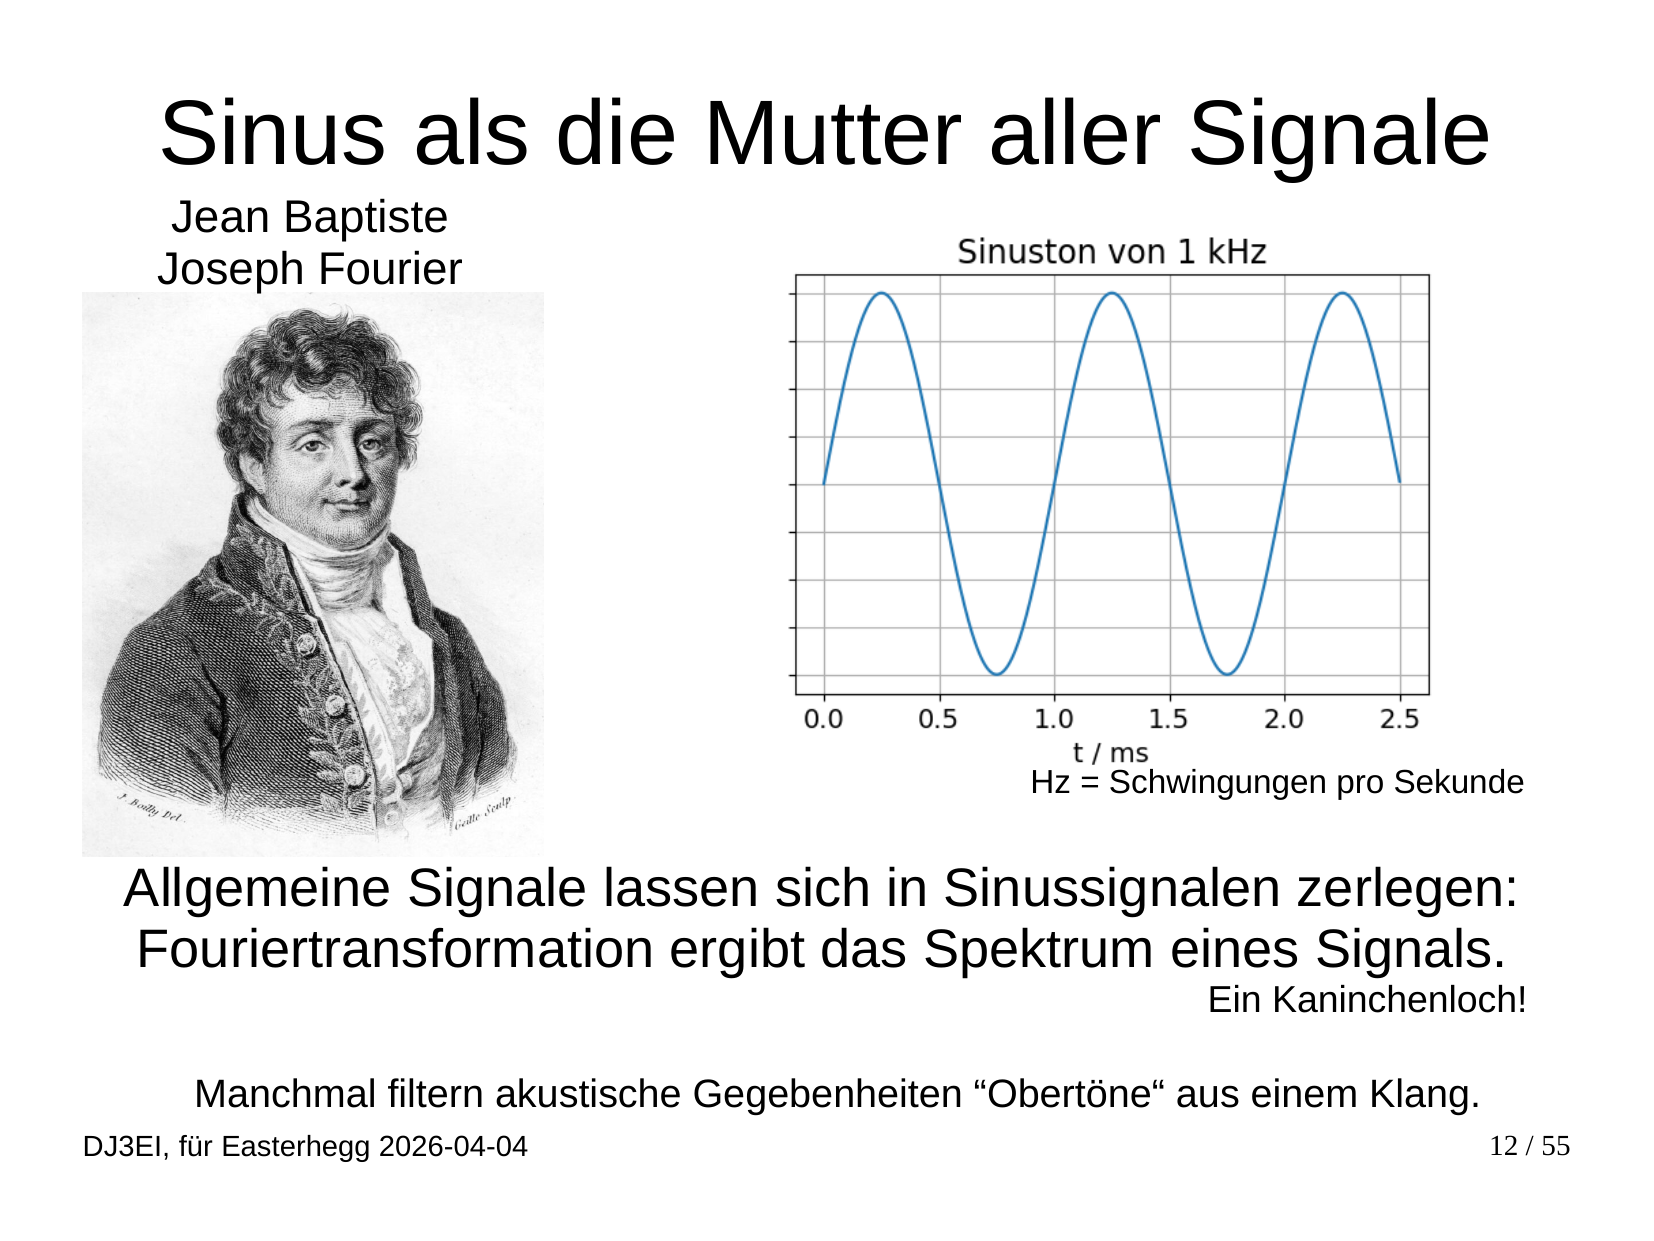

# Sinus als die Mutter aller Signale
Jean Baptiste
Joseph Fourier
Hz = Schwingungen pro Sekunde
Allgemeine Signale lassen sich in Sinussignalen zerlegen: Fouriertransformation ergibt das Spektrum eines Signals.
Ein Kaninchenloch!
Manchmal filtern akustische Gegebenheiten “Obertöne“ aus einem Klang.
12